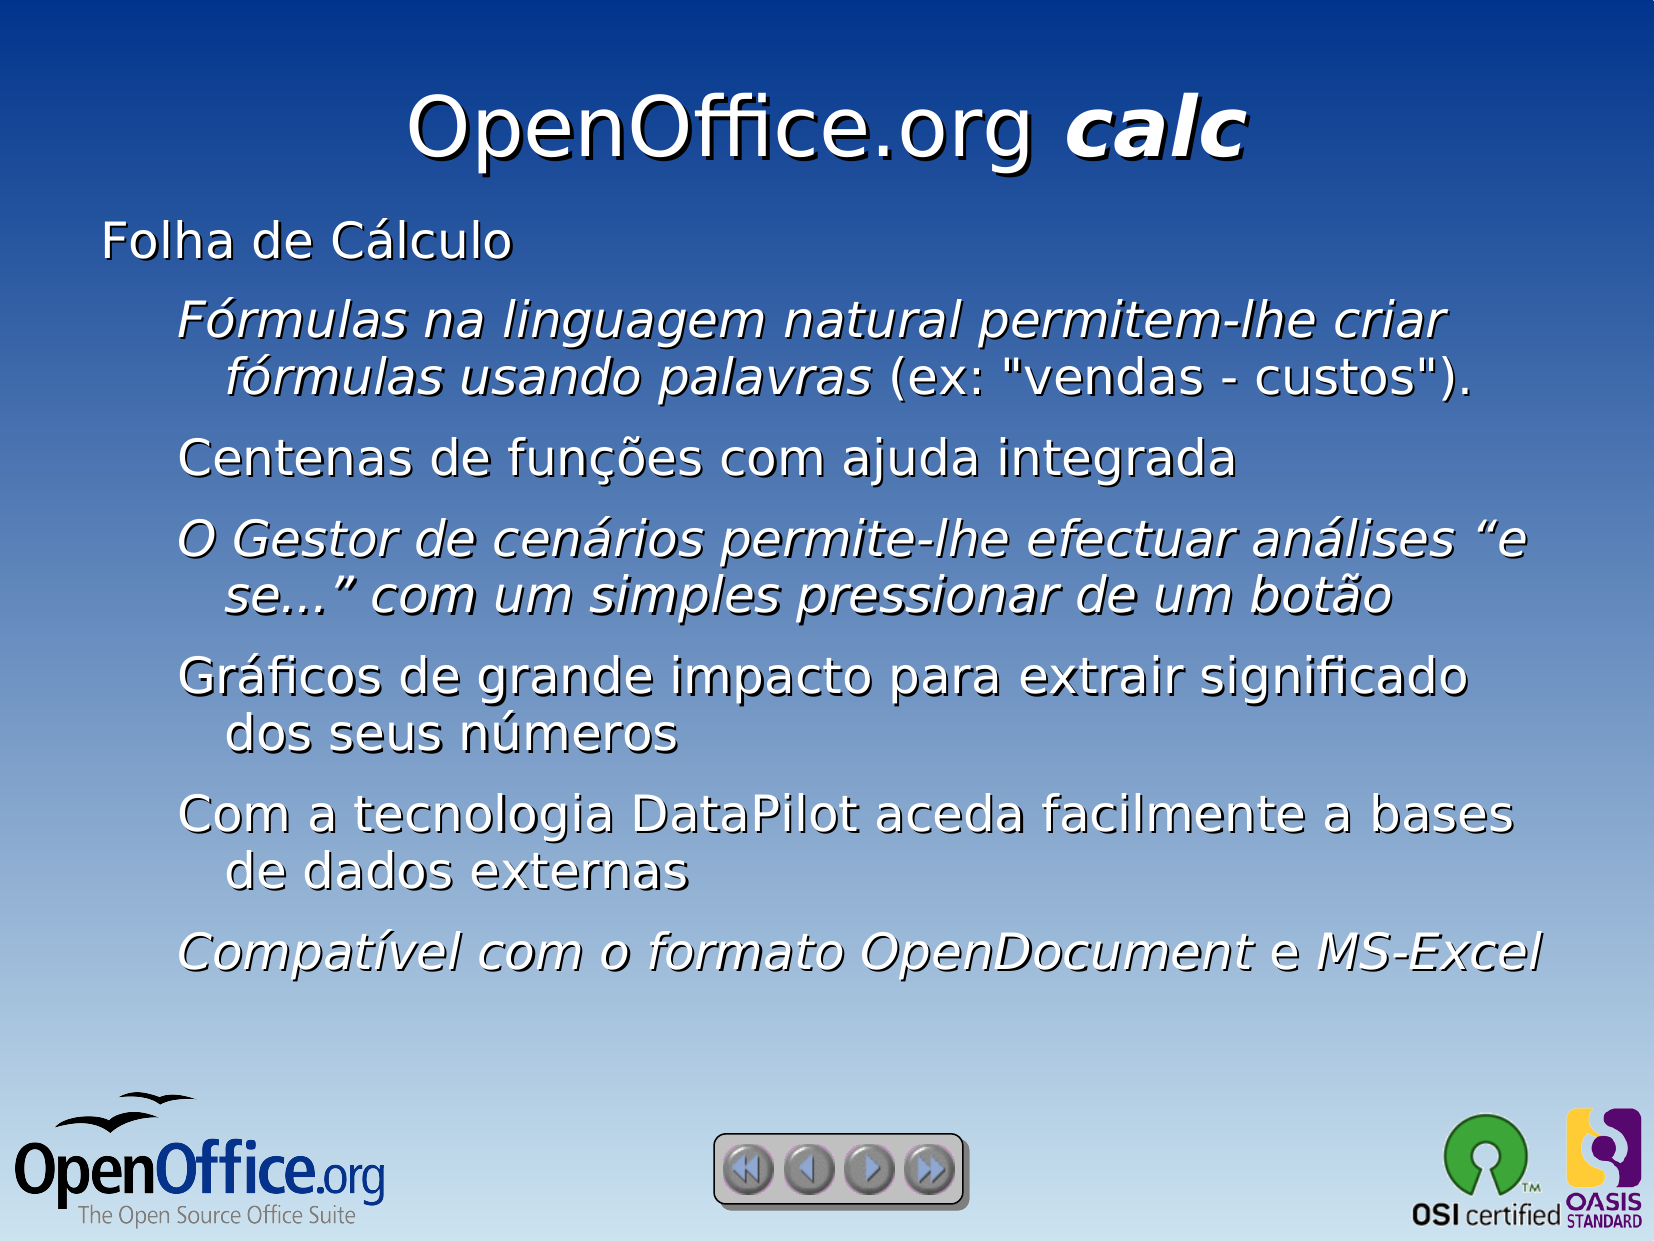

# OpenOffice.org calc
Folha de Cálculo
Fórmulas na linguagem natural permitem-lhe criar fórmulas usando palavras (ex: "vendas - custos").
Centenas de funções com ajuda integrada
O Gestor de cenários permite-lhe efectuar análises “e se...” com um simples pressionar de um botão
Gráficos de grande impacto para extrair significado dos seus números
Com a tecnologia DataPilot aceda facilmente a bases de dados externas
Compatível com o formato OpenDocument e MS-Excel